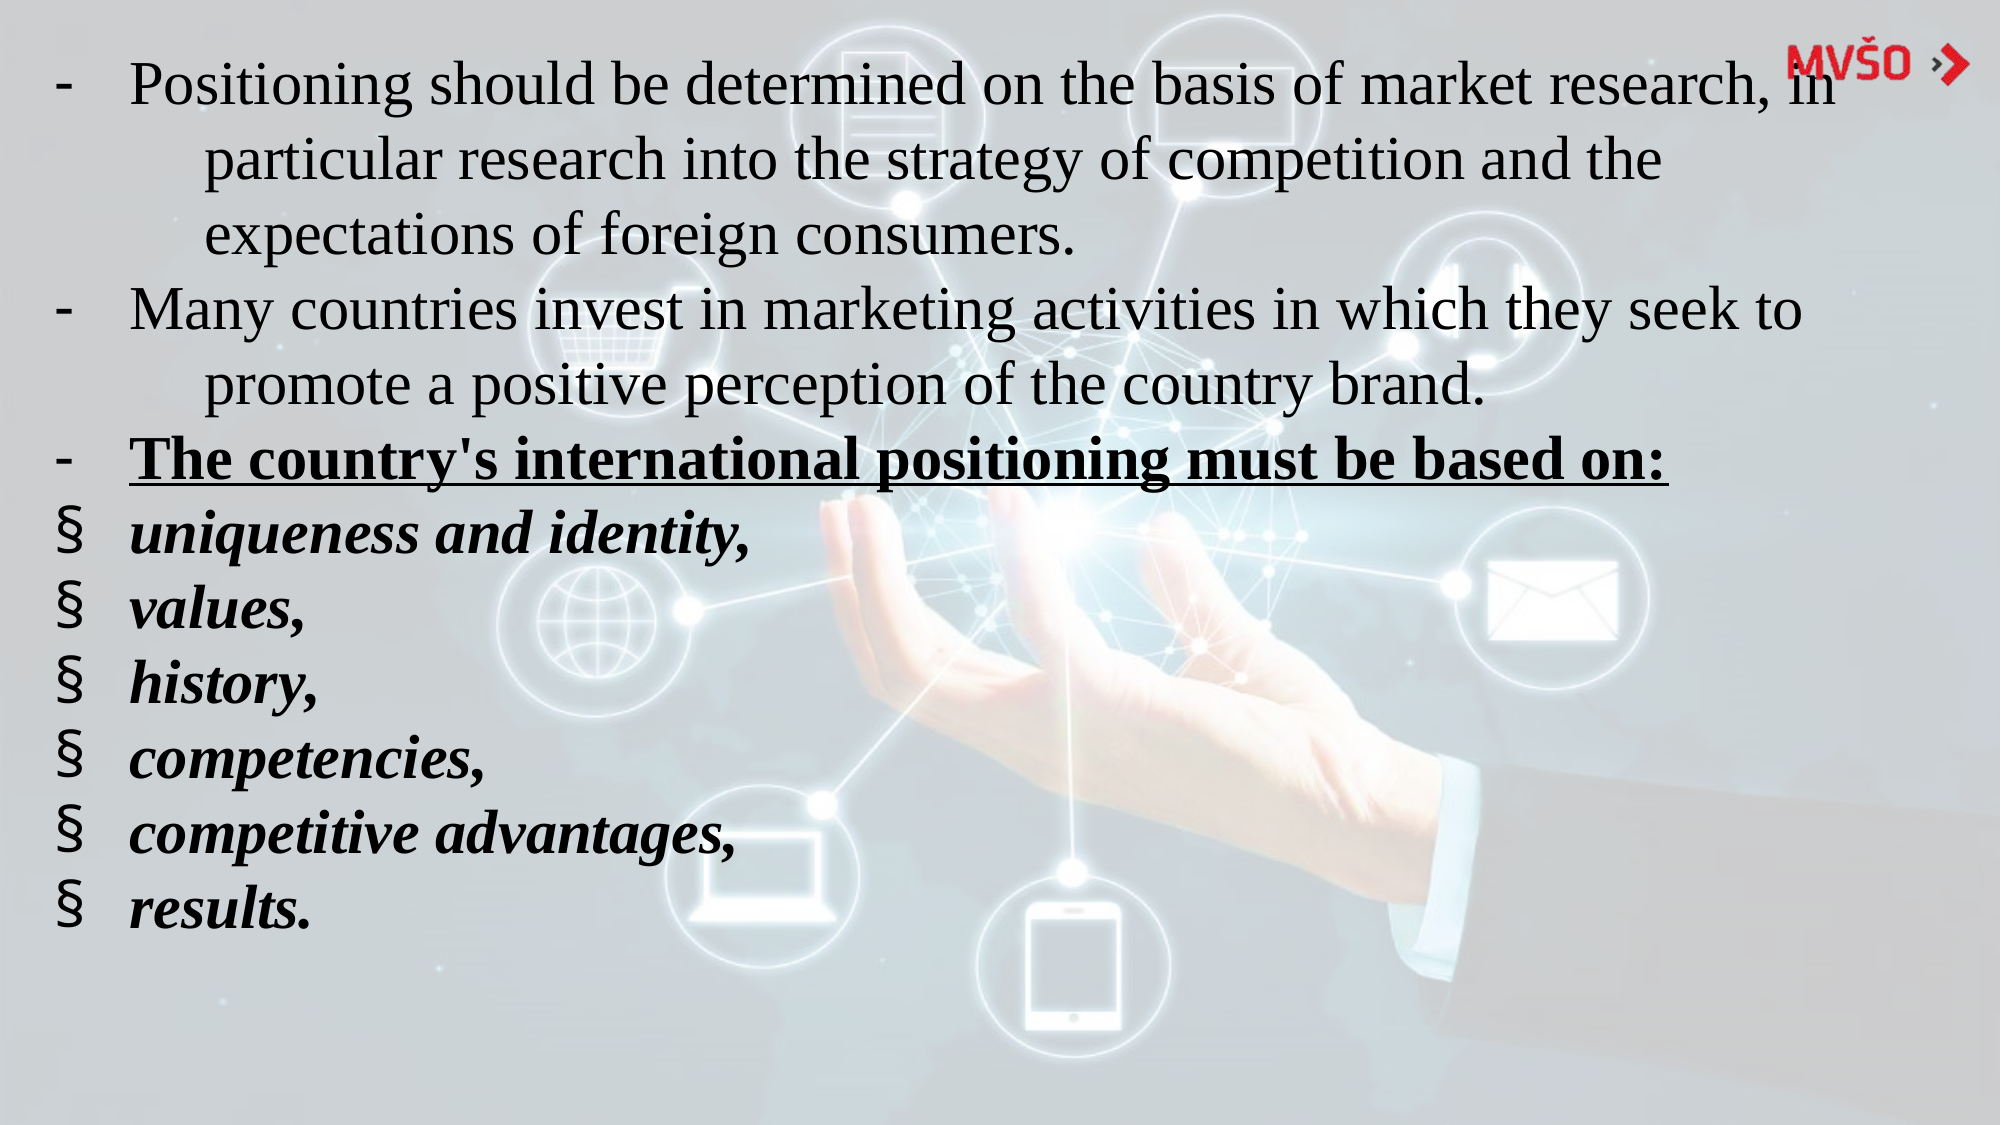

Positioning should be determined on the basis of market research, in particular research into the strategy of competition and the expectations of foreign consumers.
Many countries invest in marketing activities in which they seek to promote a positive perception of the country brand.
The country's international positioning must be based on:
uniqueness and identity,
values,
history,
competencies,
competitive advantages,
results.